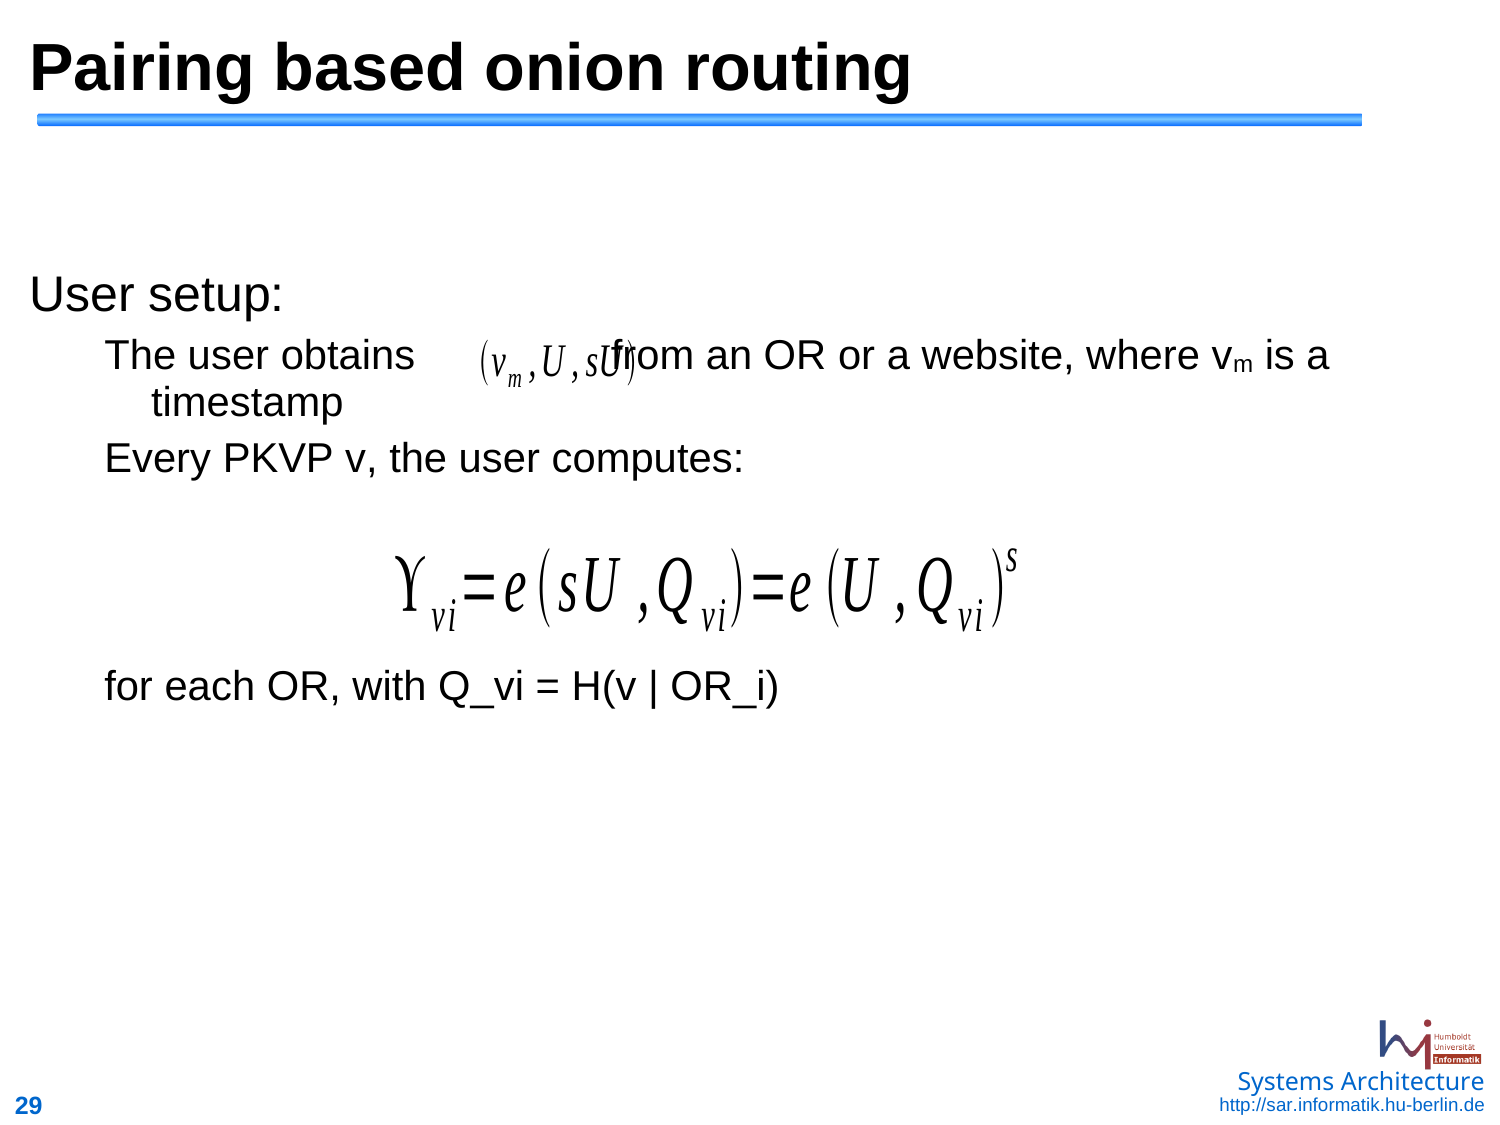

# Pairing based onion routing
User setup:
The user obtains from an OR or a website, where vm is a timestamp
Every PKVP v, the user computes:
for each OR, with Q_vi = H(v | OR_i)